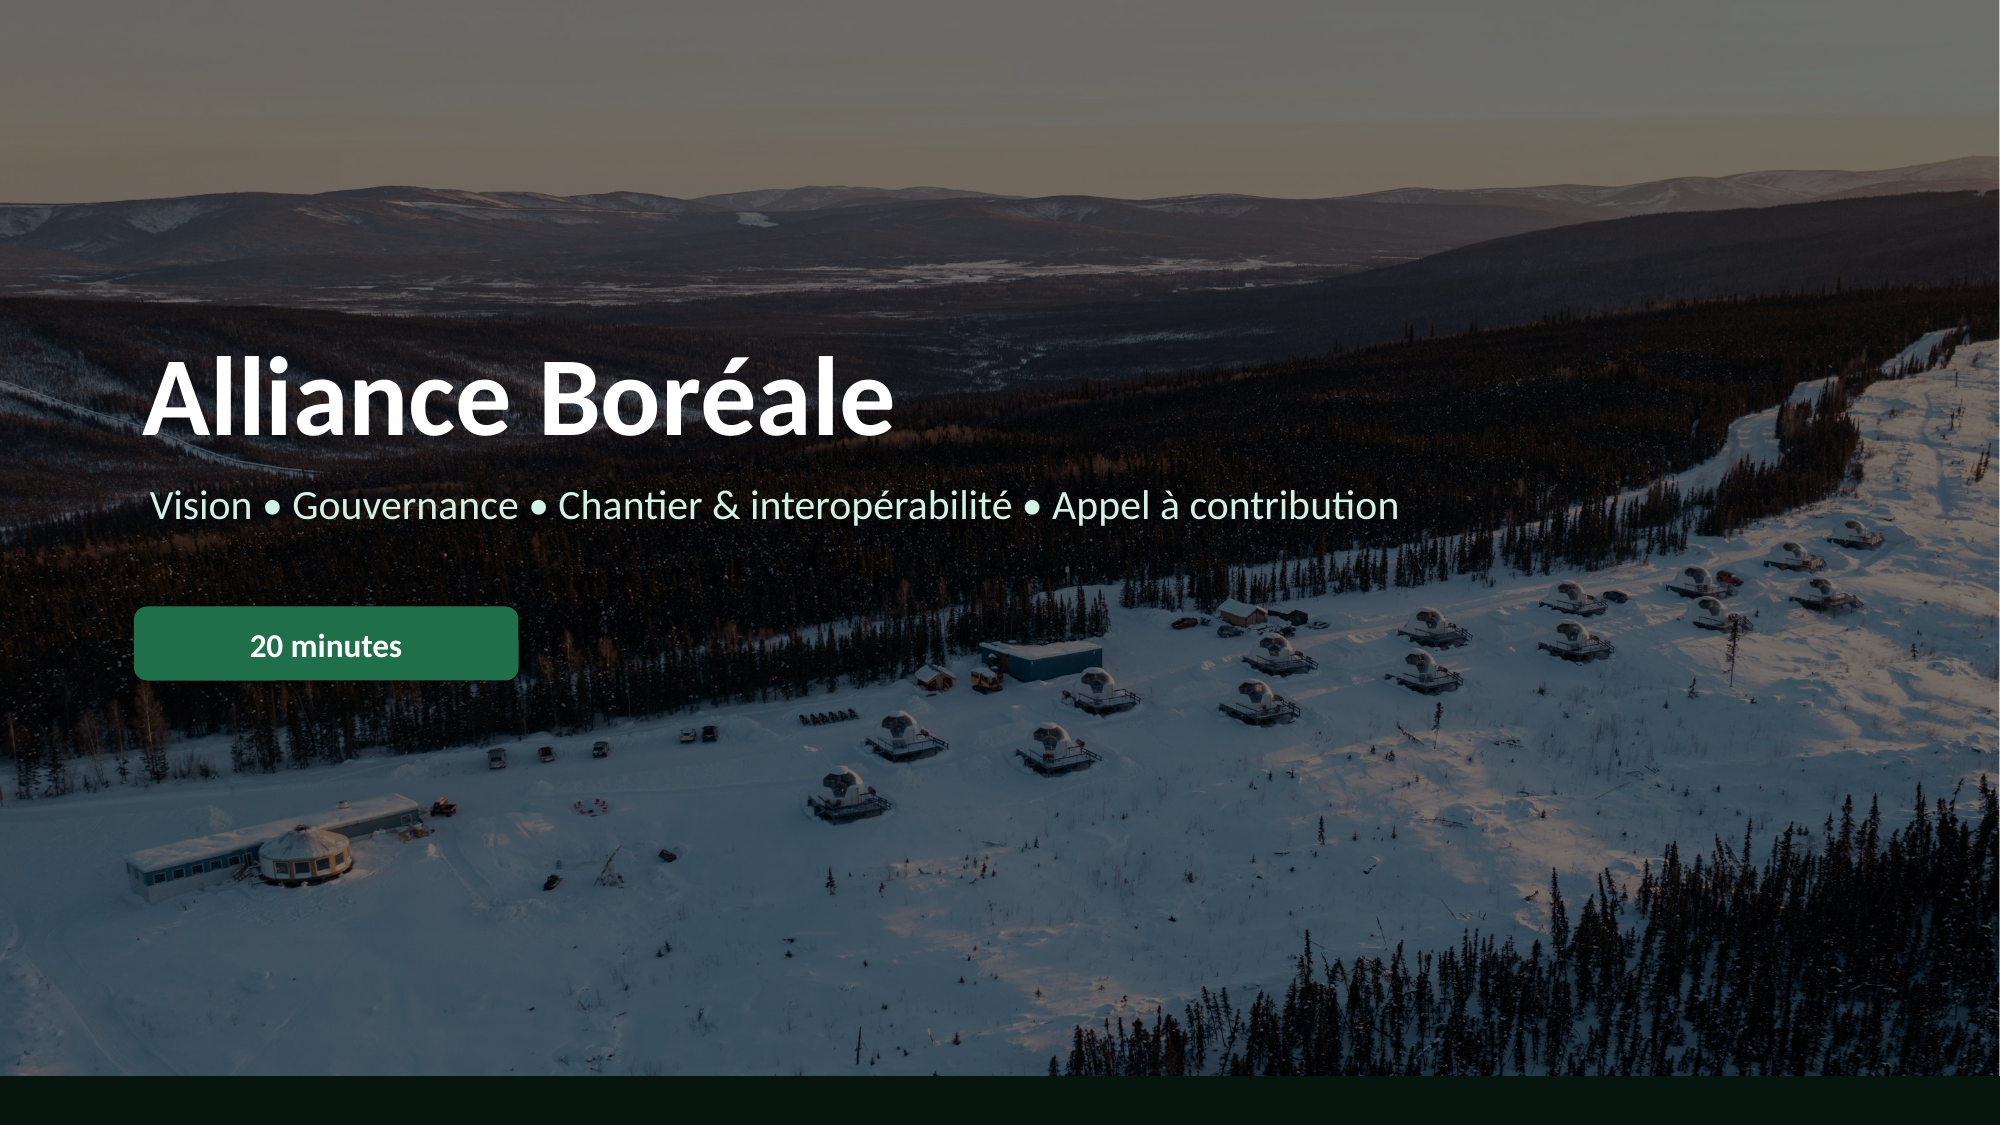

Alliance Boréale
Vision • Gouvernance • Chantier & interopérabilité • Appel à contribution
20 minutes
alliance-boreale.ca